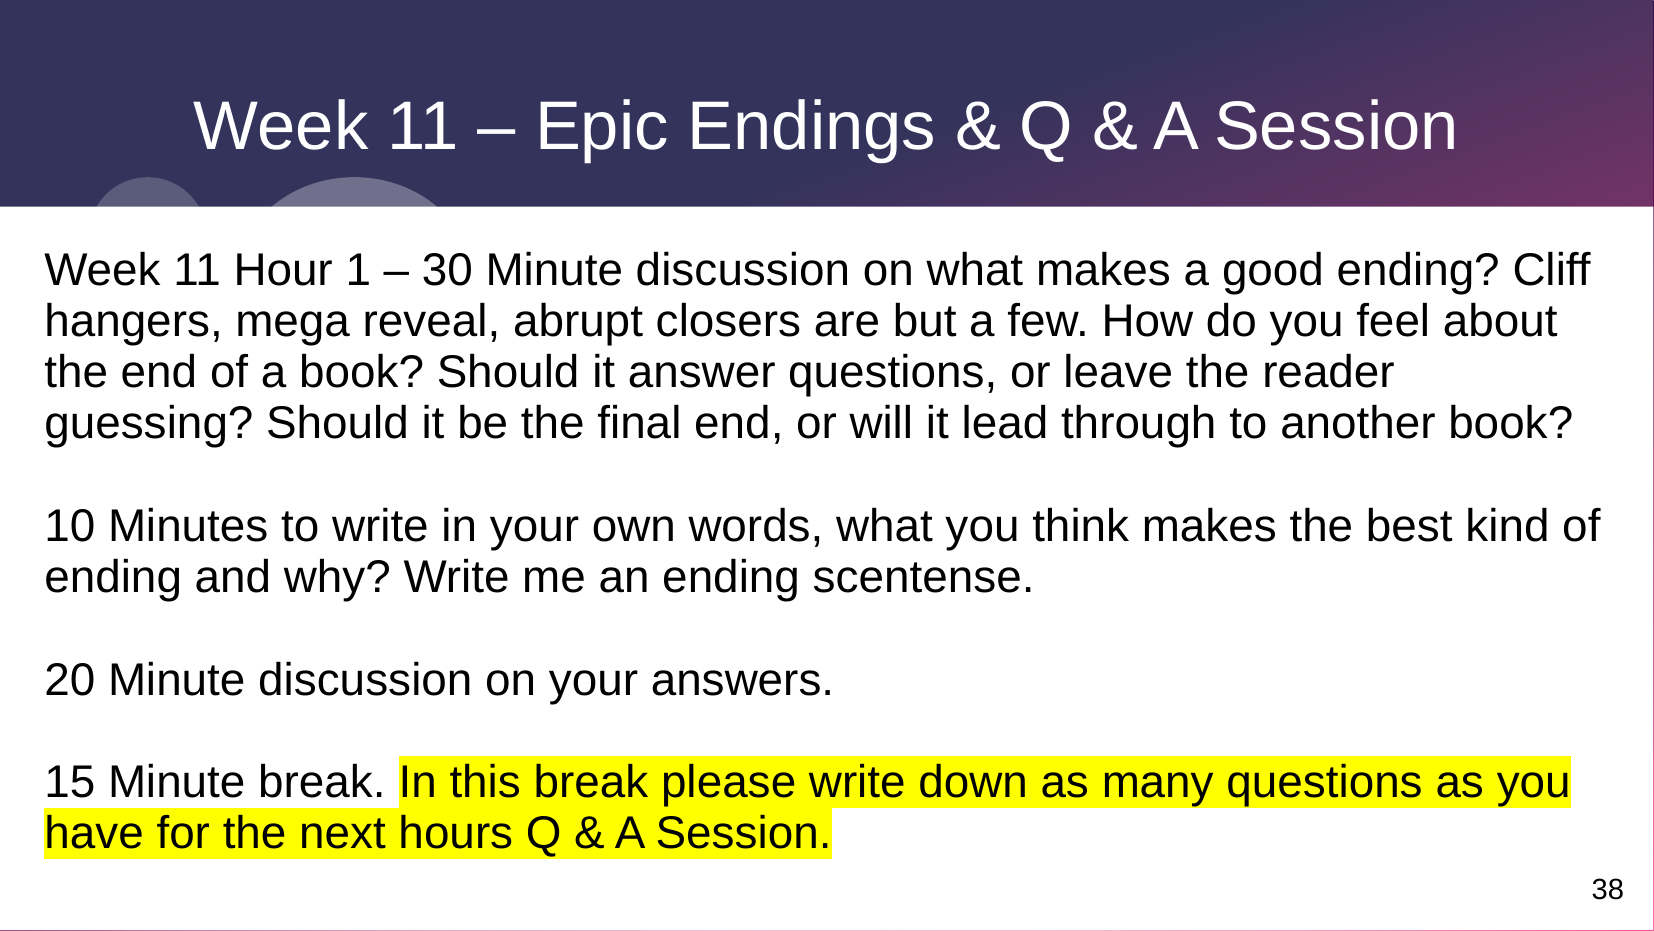

# Week 11 – Epic Endings & Q & A Session
Week 11 Hour 1 – 30 Minute discussion on what makes a good ending? Cliff hangers, mega reveal, abrupt closers are but a few. How do you feel about the end of a book? Should it answer questions, or leave the reader guessing? Should it be the final end, or will it lead through to another book?
10 Minutes to write in your own words, what you think makes the best kind of ending and why? Write me an ending scentense.
20 Minute discussion on your answers.
15 Minute break. In this break please write down as many questions as you have for the next hours Q & A Session.
38